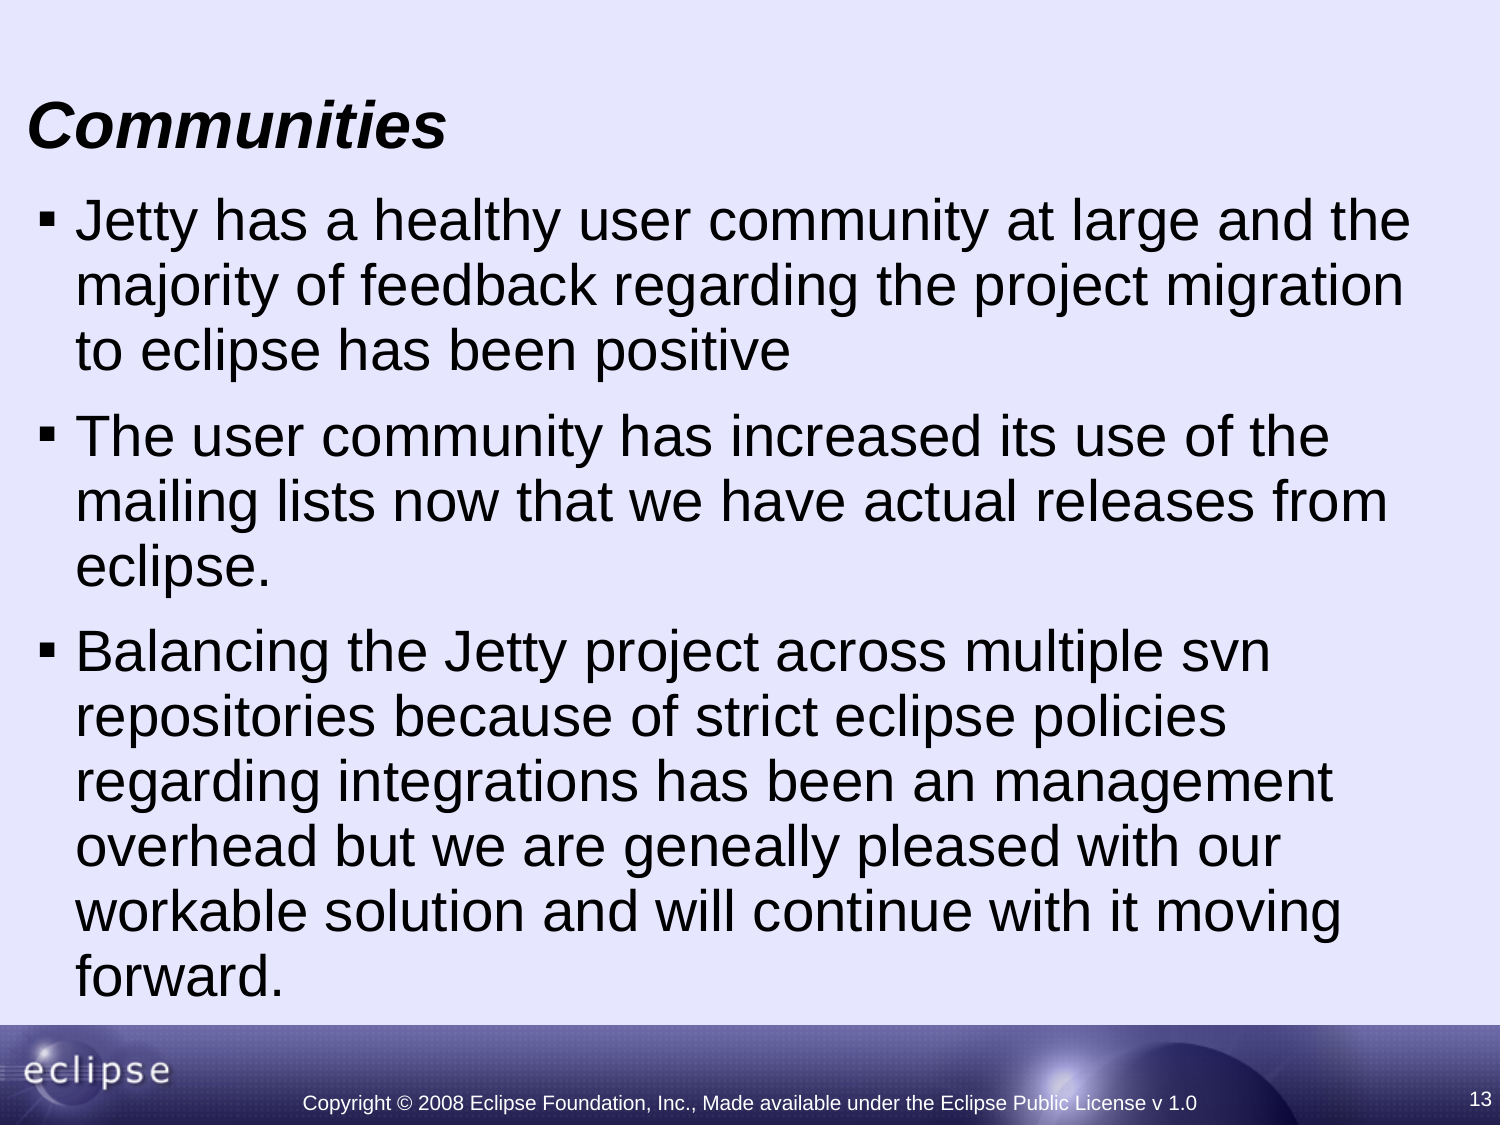

# Communities
Jetty has a healthy user community at large and the majority of feedback regarding the project migration to eclipse has been positive
The user community has increased its use of the mailing lists now that we have actual releases from eclipse.
Balancing the Jetty project across multiple svn repositories because of strict eclipse policies regarding integrations has been an management overhead but we are geneally pleased with our workable solution and will continue with it moving forward.
13